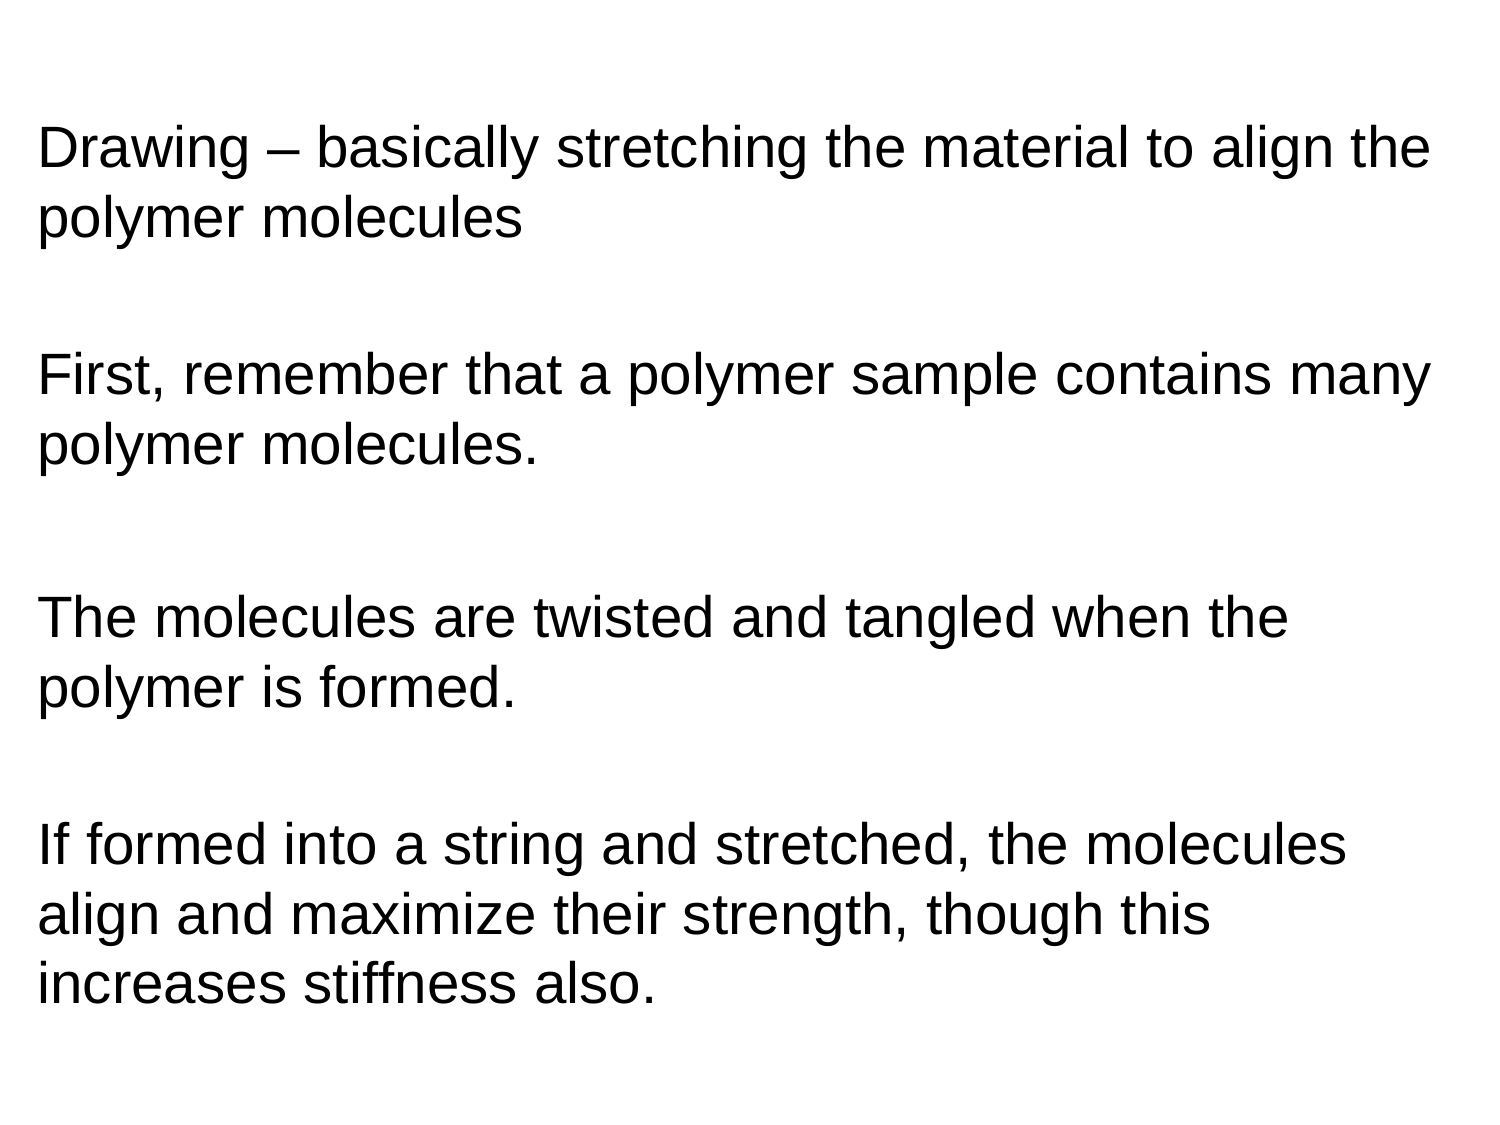

# Drawing – basically stretching the material to align the polymer molecules
First, remember that a polymer sample contains many polymer molecules.
The molecules are twisted and tangled when the polymer is formed.
If formed into a string and stretched, the molecules align and maximize their strength, though this increases stiffness also.